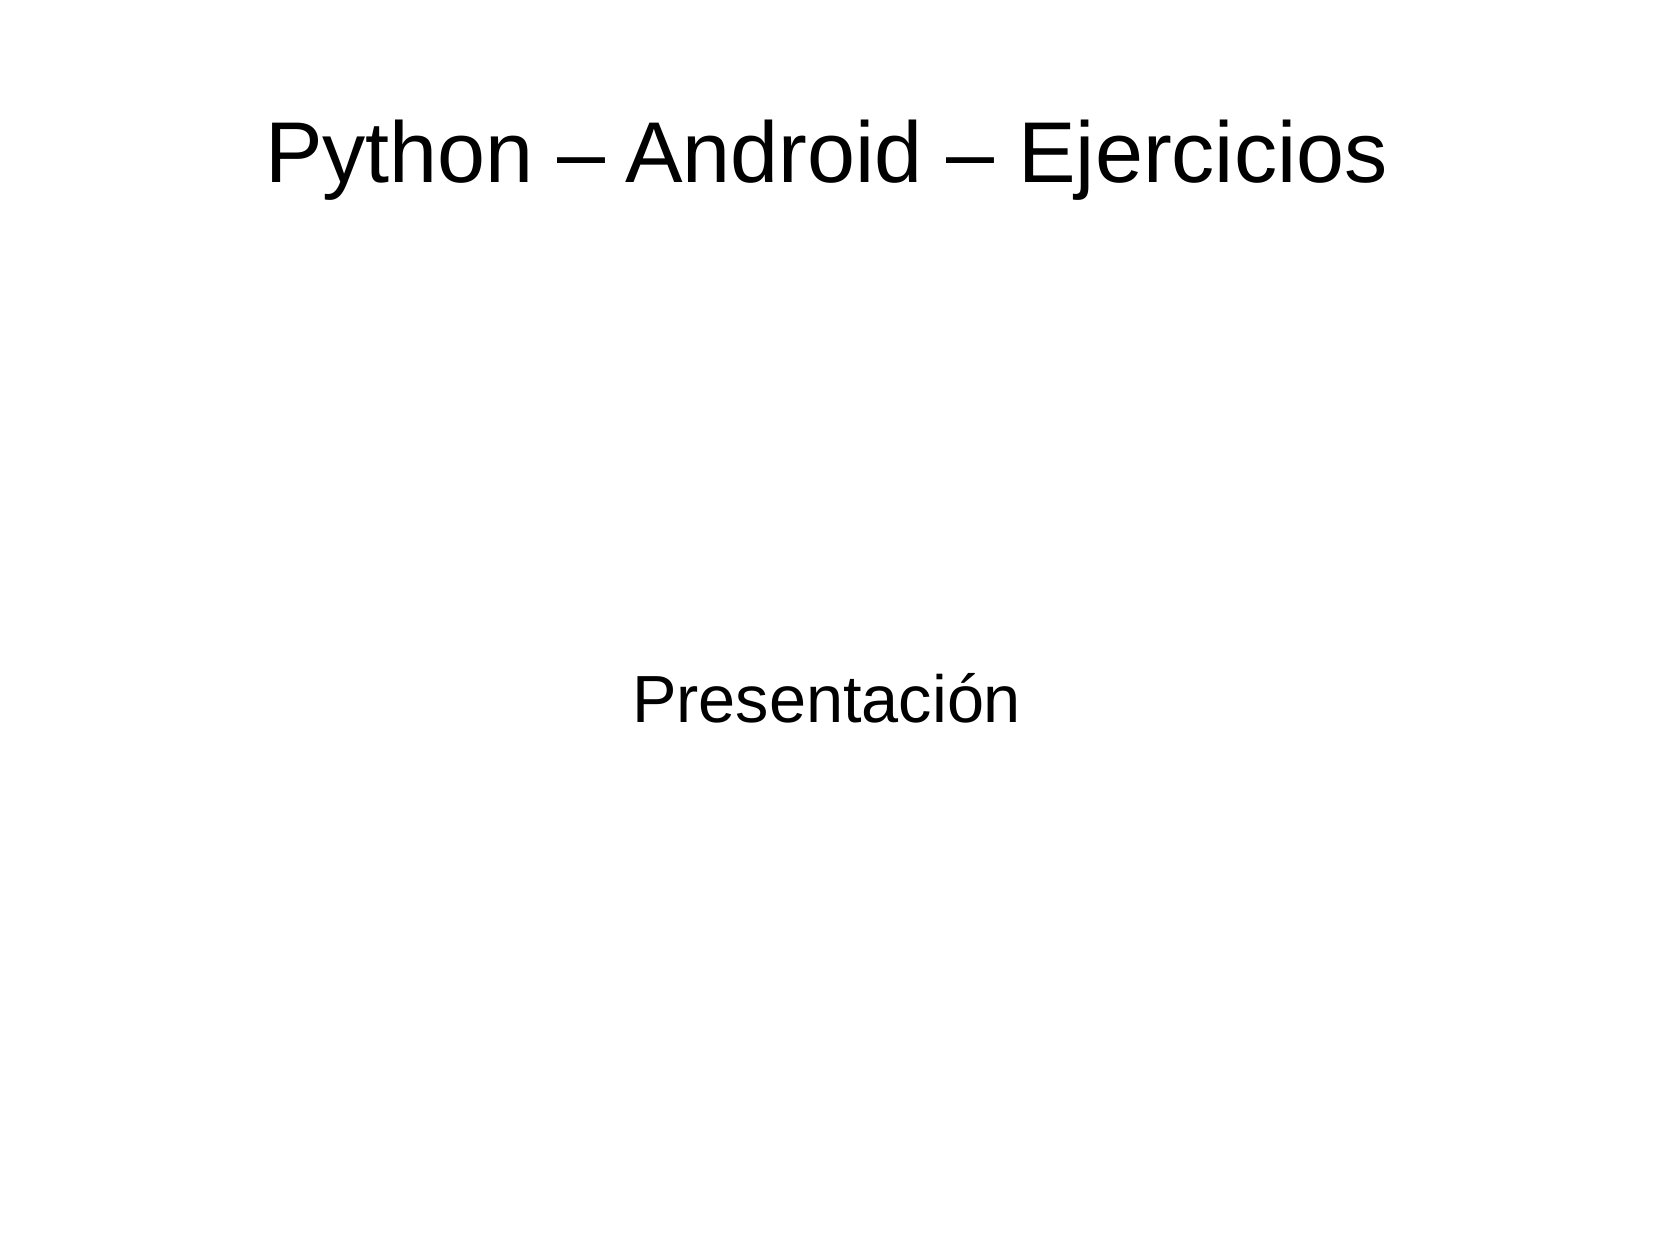

# Python – Android – Ejercicios
Presentación